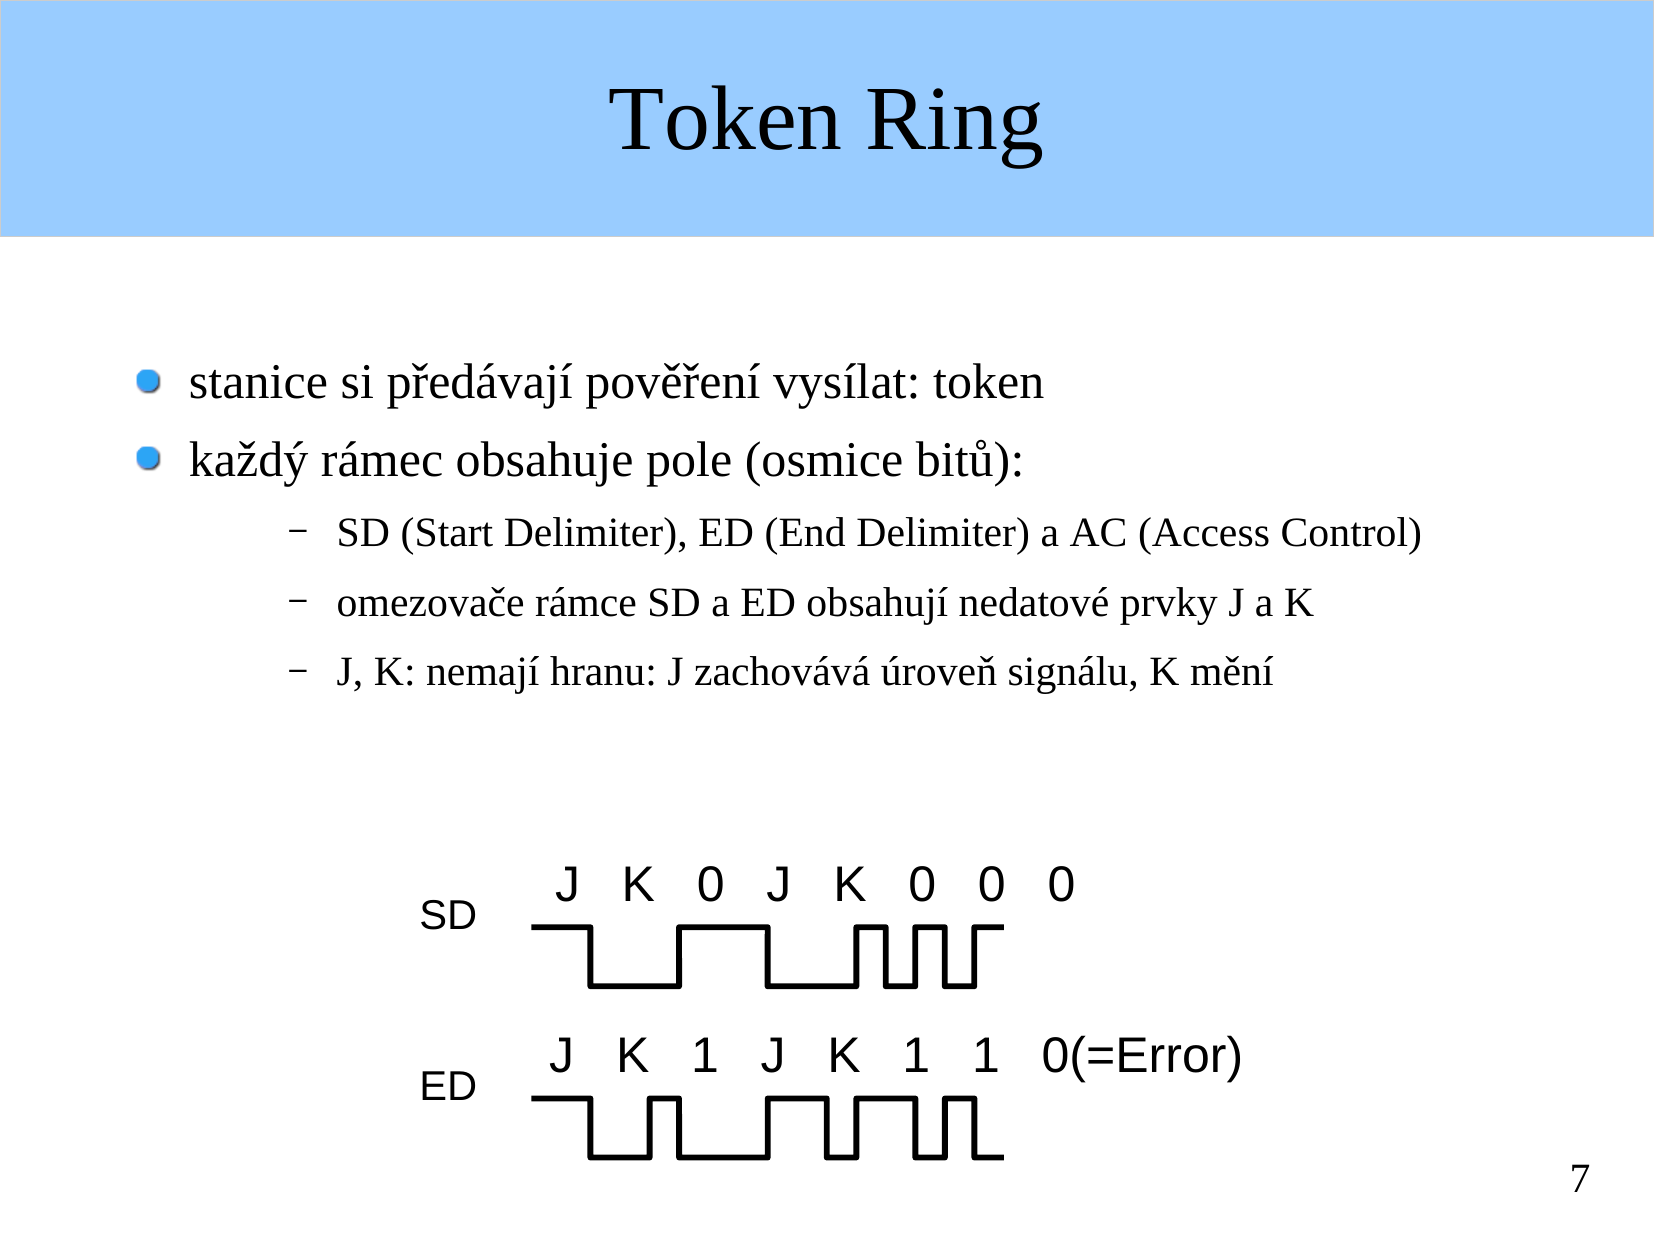

# Token Ring
stanice si předávají pověření vysílat: token
každý rámec obsahuje pole (osmice bitů):
SD (Start Delimiter), ED (End Delimiter) a AC (Access Control)
omezovače rámce SD a ED obsahují nedatové prvky J a K
J, K: nemají hranu: J zachovává úroveň signálu, K mění
J K 0 J K 0 0 0
SD
J K 1 J K 1 1 0(=Error)
ED